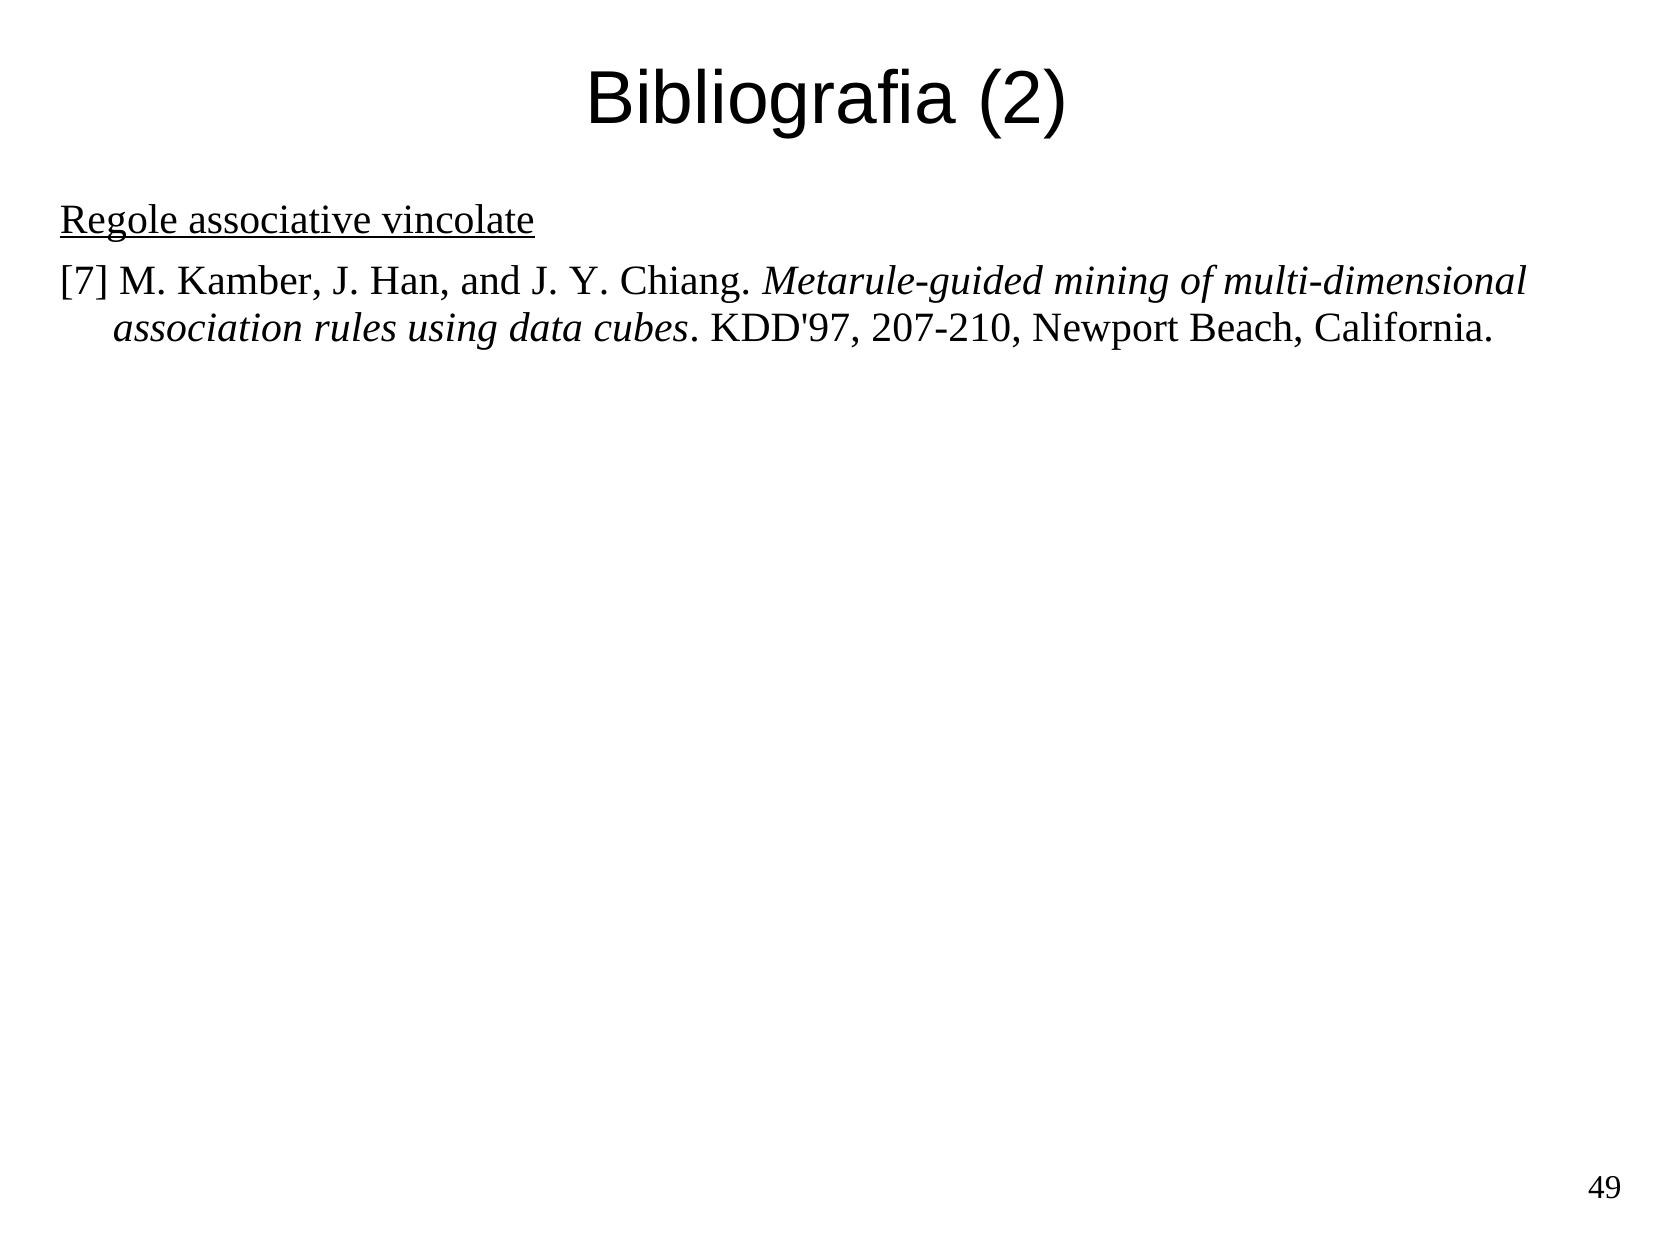

# Bibliografia (2)
Regole associative vincolate
[7] M. Kamber, J. Han, and J. Y. Chiang. Metarule-guided mining of multi-dimensional association rules using data cubes. KDD'97, 207-210, Newport Beach, California.